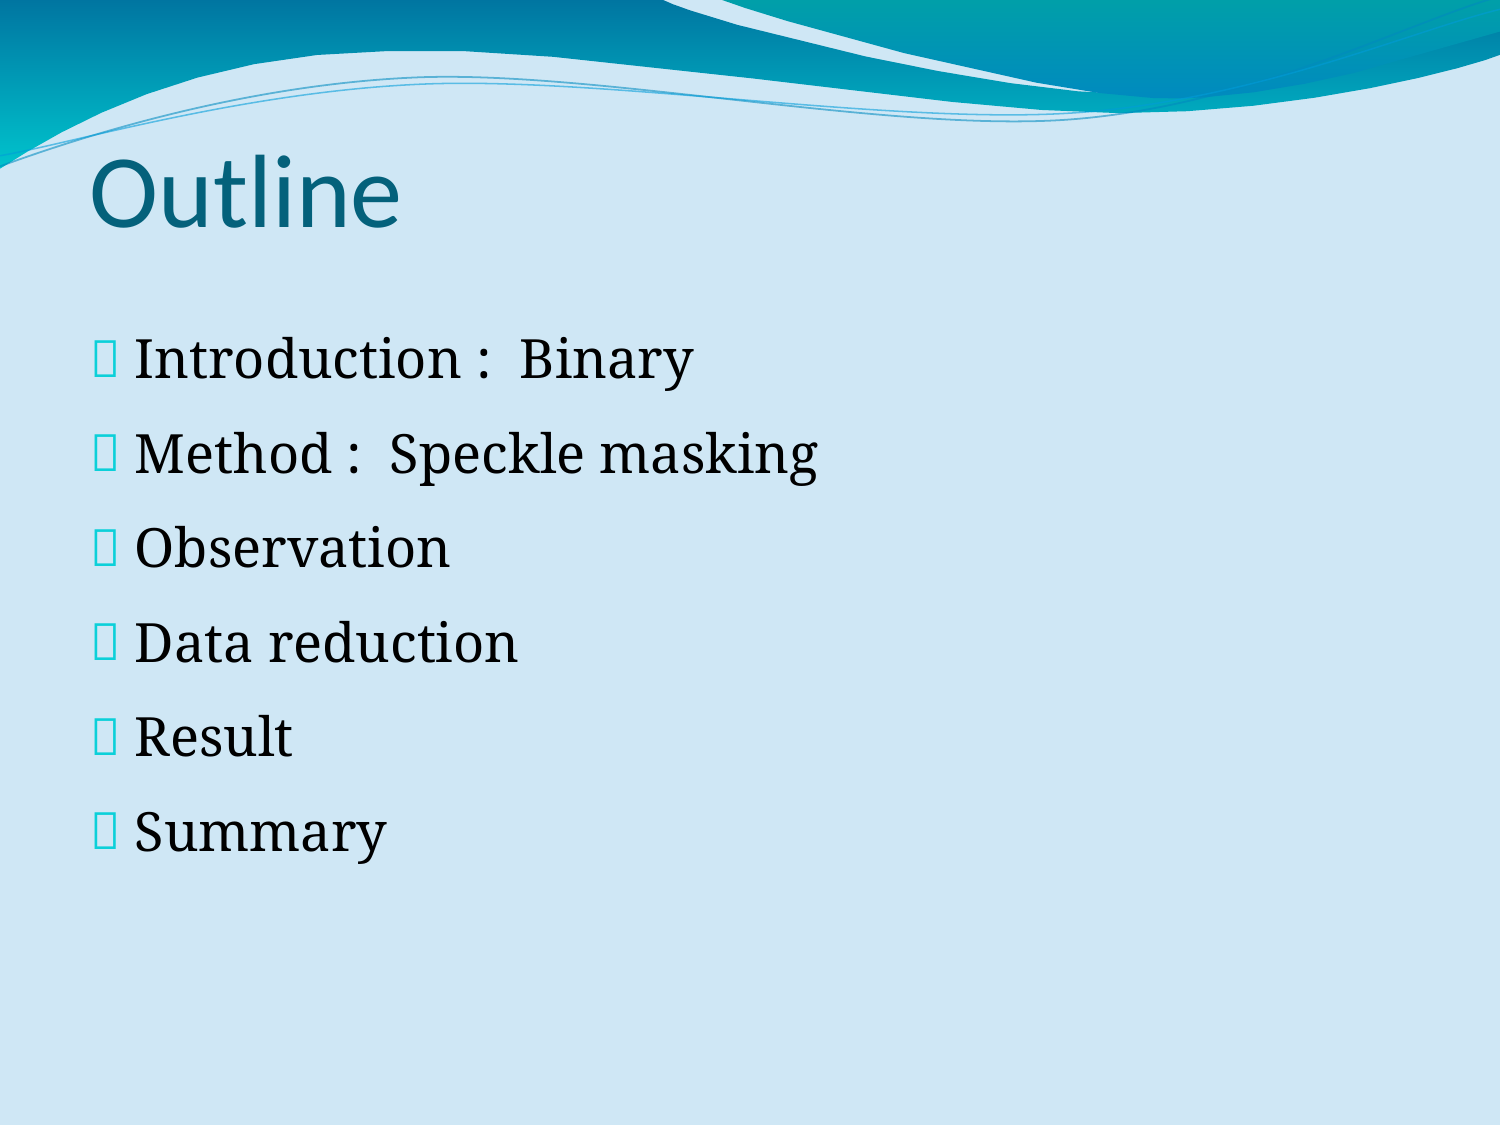

# Outline
Introduction : Binary
Method : Speckle masking
Observation
Data reduction
Result
Summary